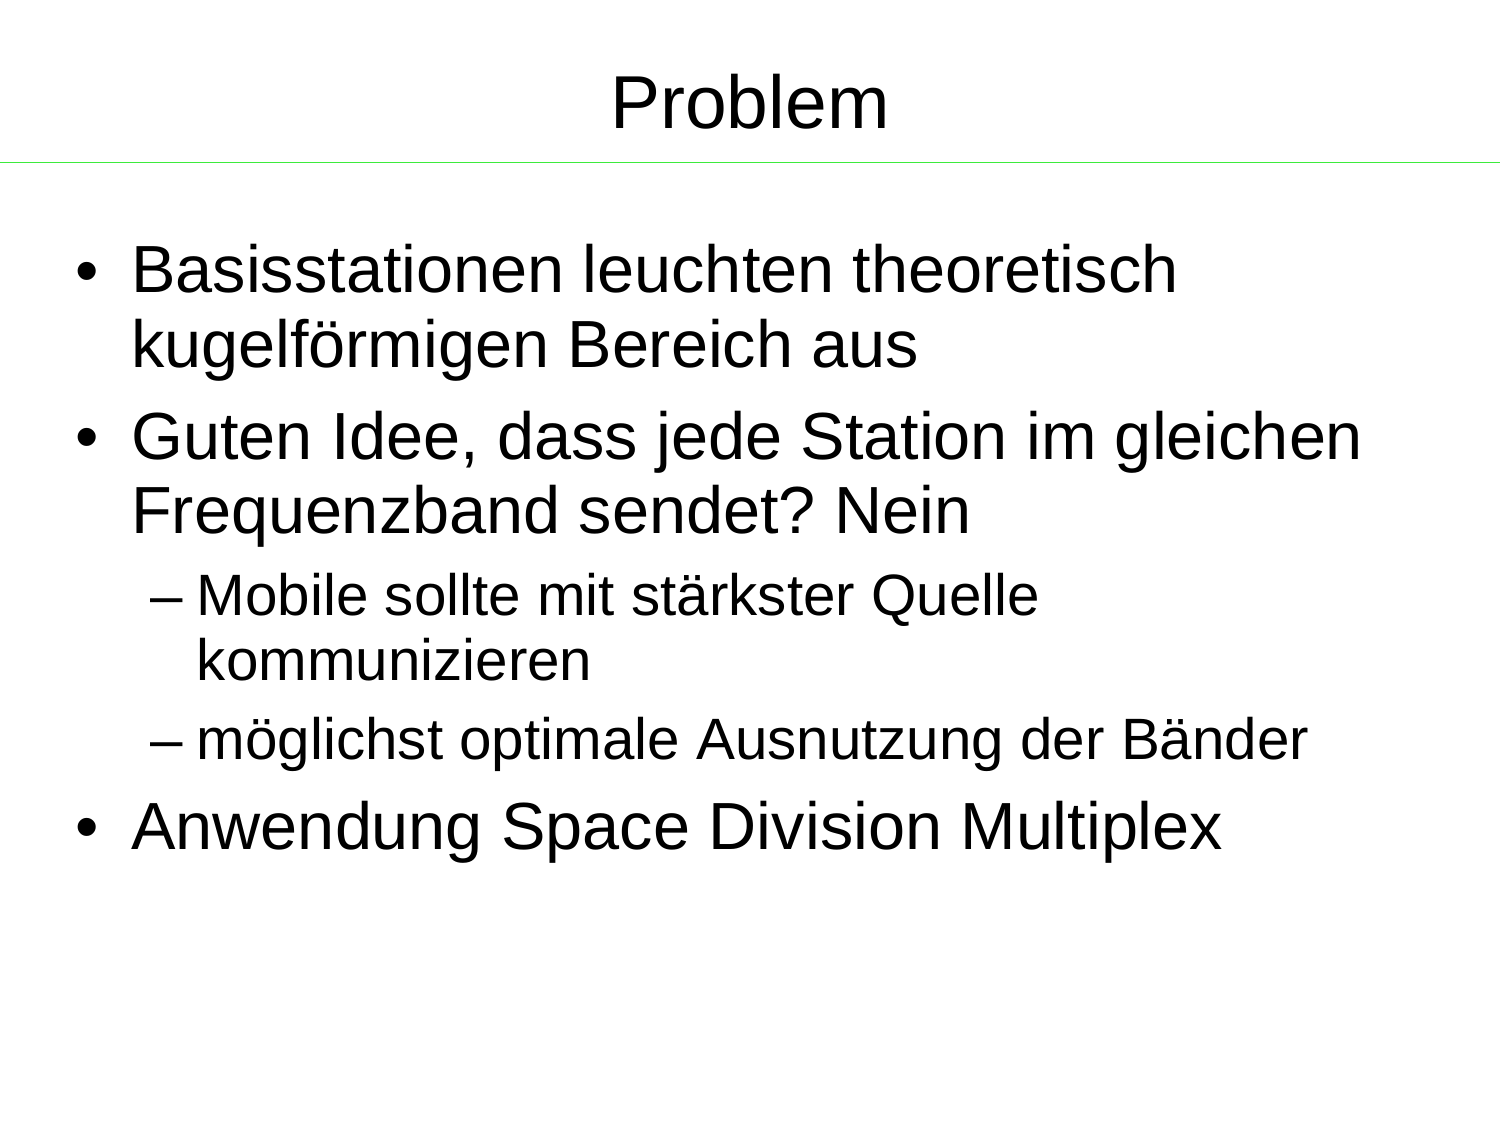

# Problem
Basisstationen leuchten theoretisch kugelförmigen Bereich aus
Guten Idee, dass jede Station im gleichen Frequenzband sendet? Nein
Mobile sollte mit stärkster Quelle kommunizieren
möglichst optimale Ausnutzung der Bänder
Anwendung Space Division Multiplex